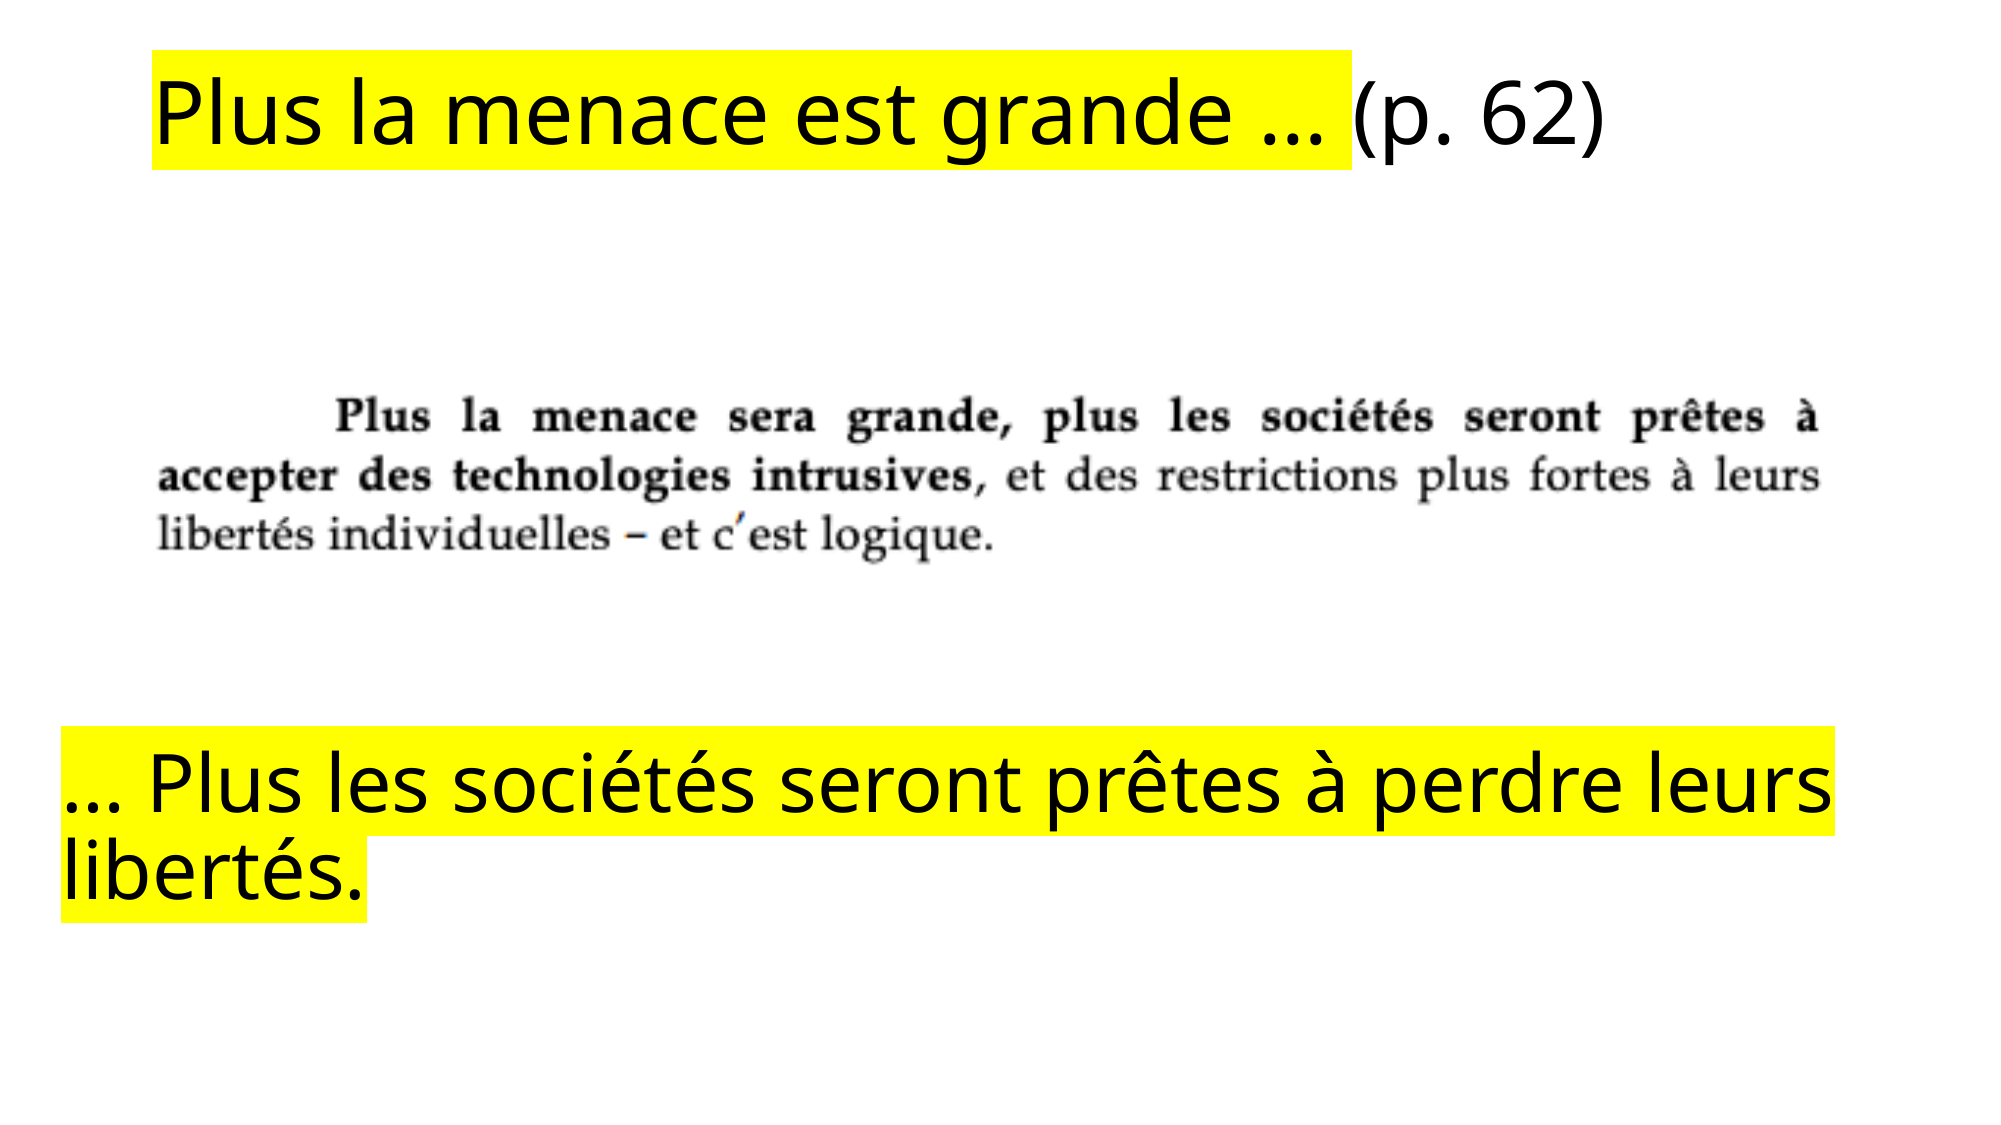

# Plus la menace est grande … (p. 62)
… Plus les sociétés seront prêtes à perdre leurs libertés.